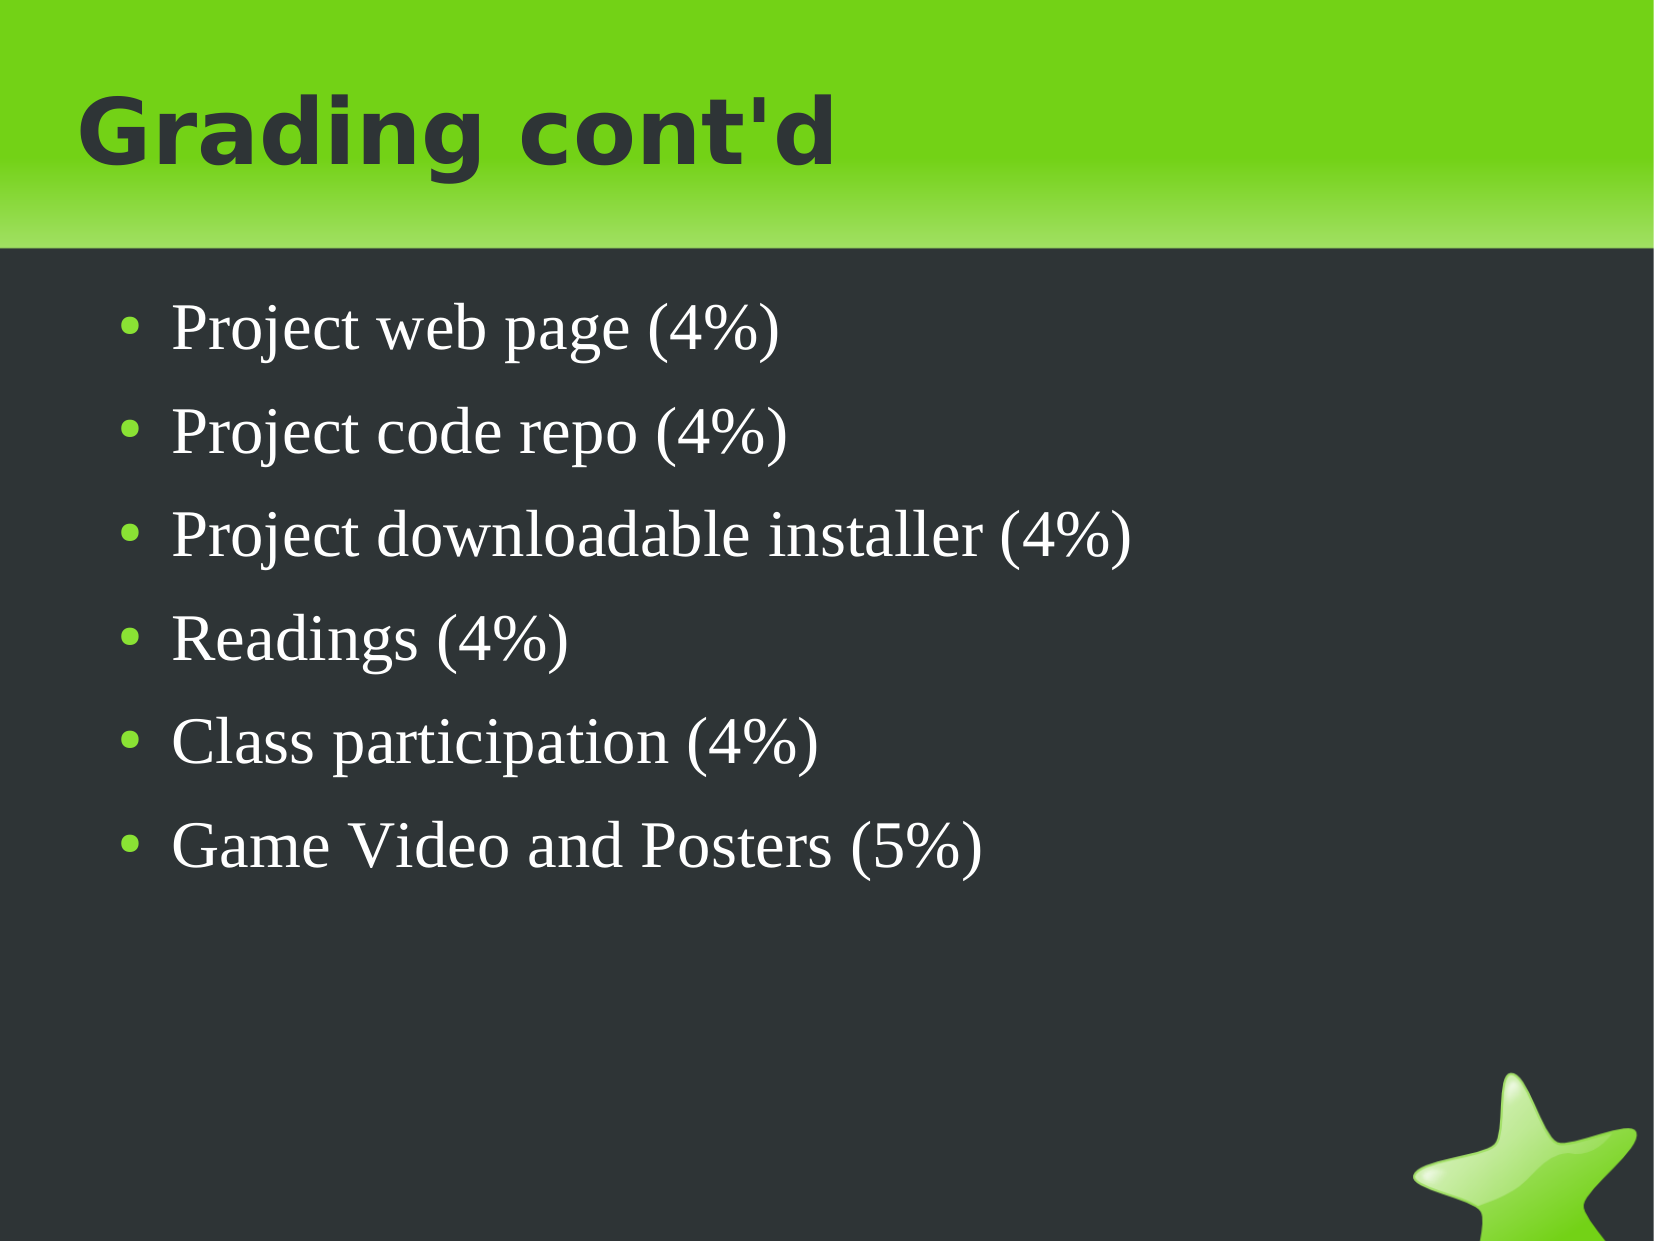

# Grading cont'd
Project web page (4%)
Project code repo (4%)
Project downloadable installer (4%)
Readings (4%)
Class participation (4%)
Game Video and Posters (5%)